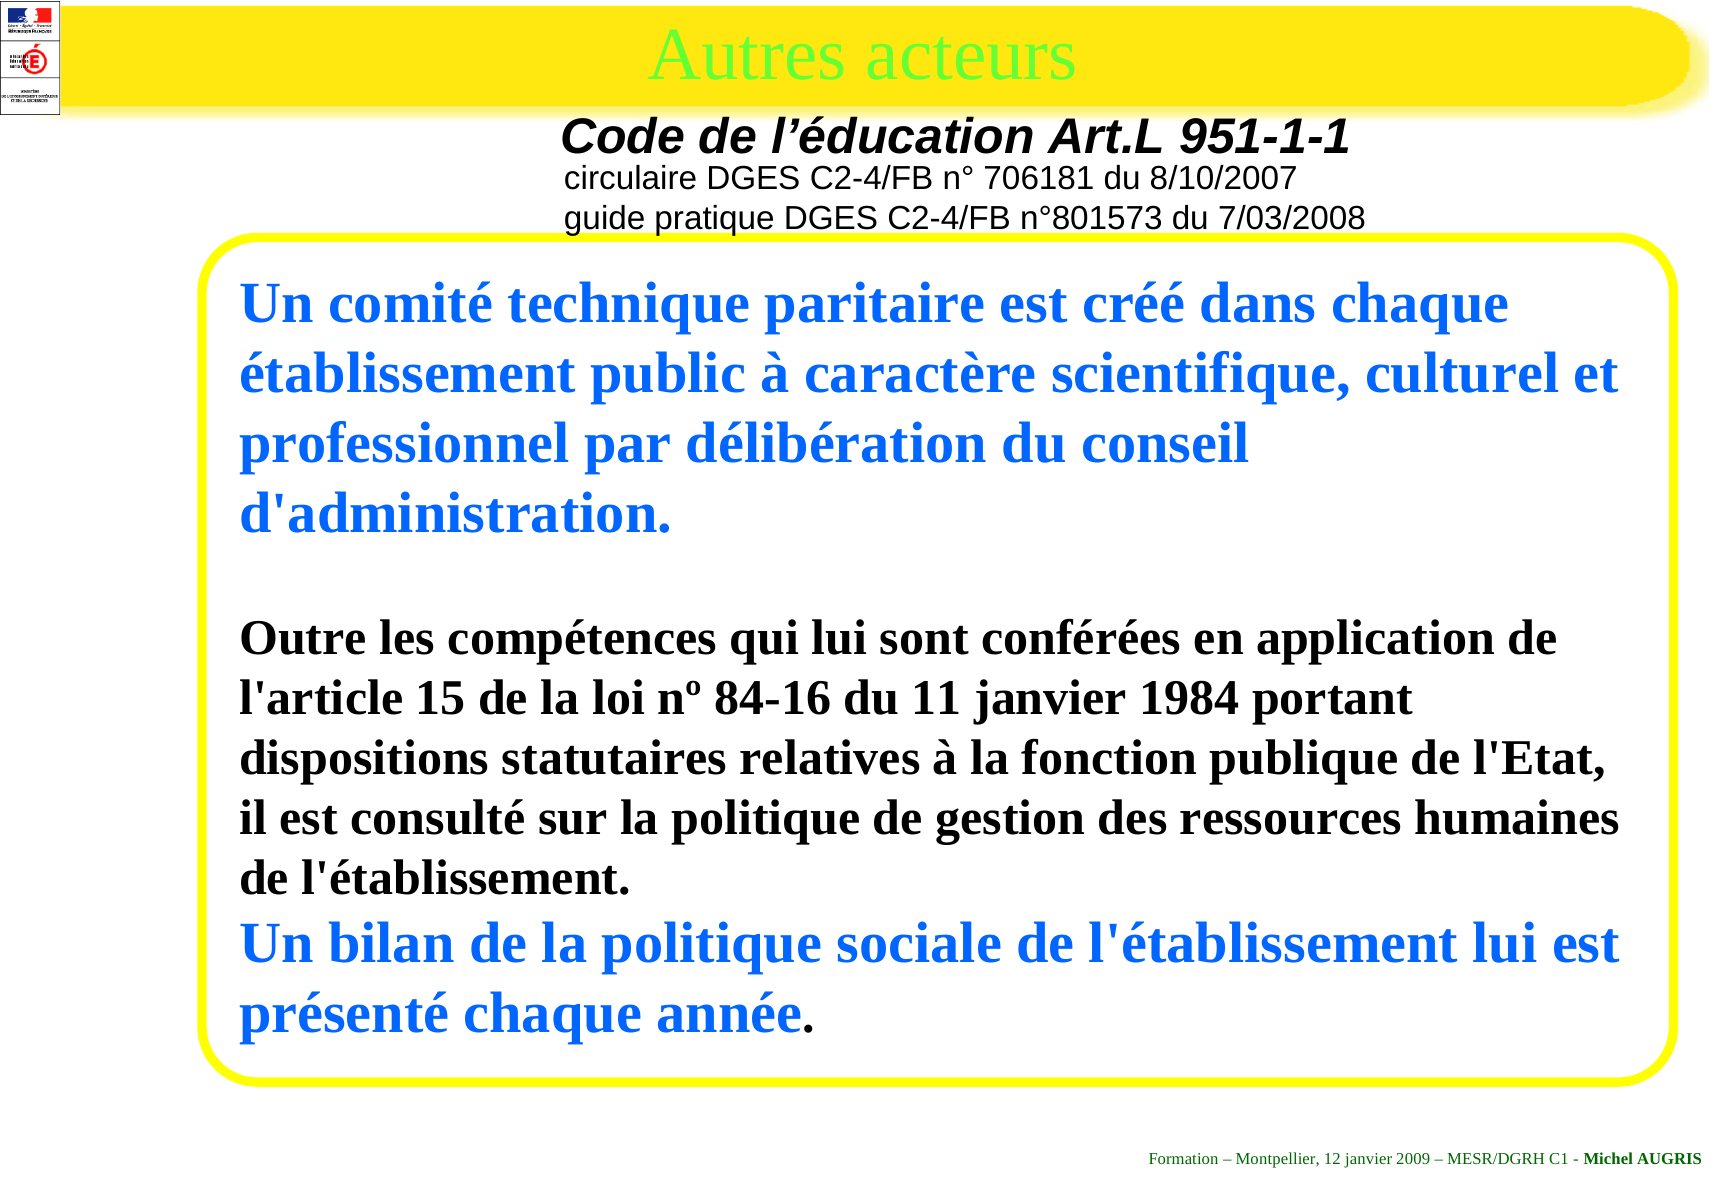

Autres acteurs
Code de l’éducation Art.L 951-1-1
circulaire DGES C2-4/FB n° 706181 du 8/10/2007
guide pratique DGES C2-4/FB n°801573 du 7/03/2008
Un comité technique paritaire est créé dans chaque établissement public à caractère scientifique, culturel et professionnel par délibération du conseil d'administration.
Outre les compétences qui lui sont conférées en application de l'article 15 de la loi nº 84-16 du 11 janvier 1984 portant dispositions statutaires relatives à la fonction publique de l'Etat, il est consulté sur la politique de gestion des ressources humaines de l'établissement.
Un bilan de la politique sociale de l'établissement lui est présenté chaque année.